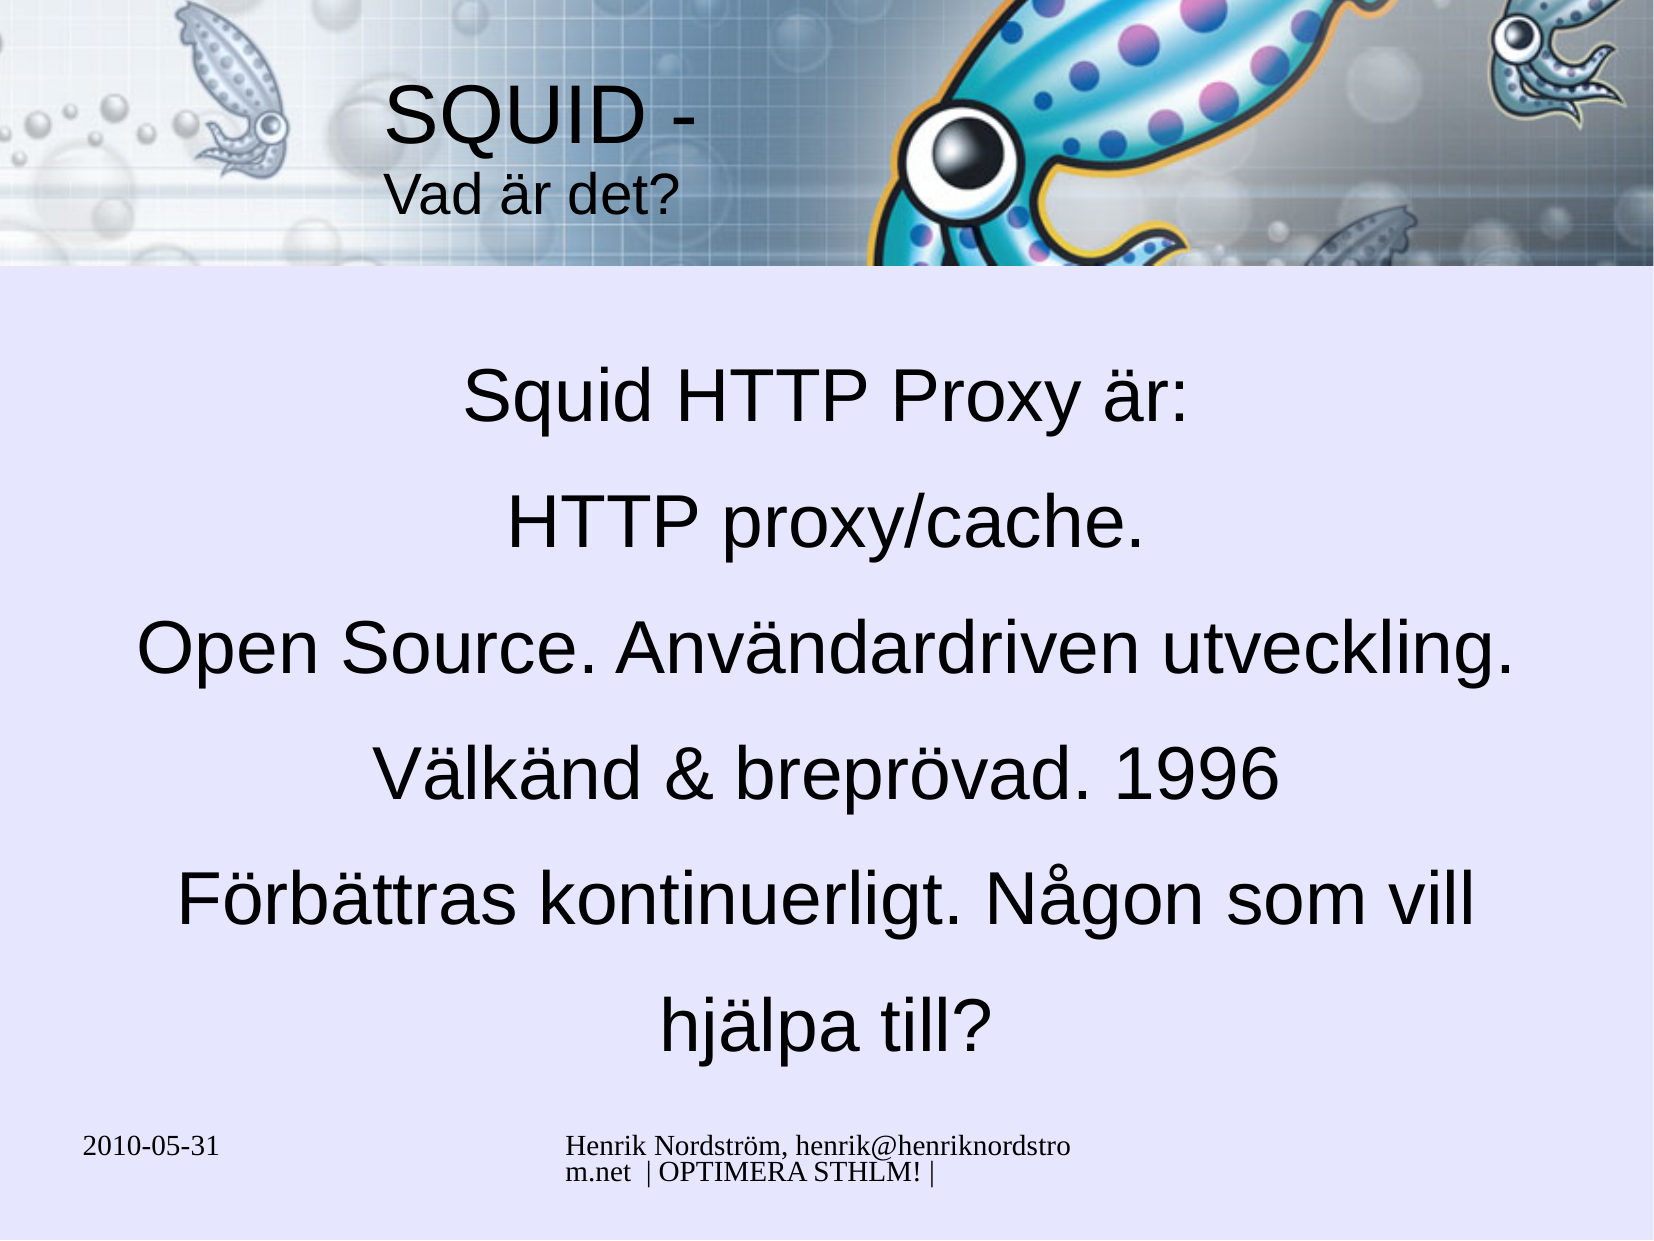

# SQUID - Vad är det?
Squid HTTP Proxy är:
HTTP proxy/cache.
Open Source. Användardriven utveckling.
Välkänd & breprövad. 1996
Förbättras kontinuerligt. Någon som vill hjälpa till?
2010-05-31
Henrik Nordström, henrik@henriknordstrom.net | OPTIMERA STHLM! |